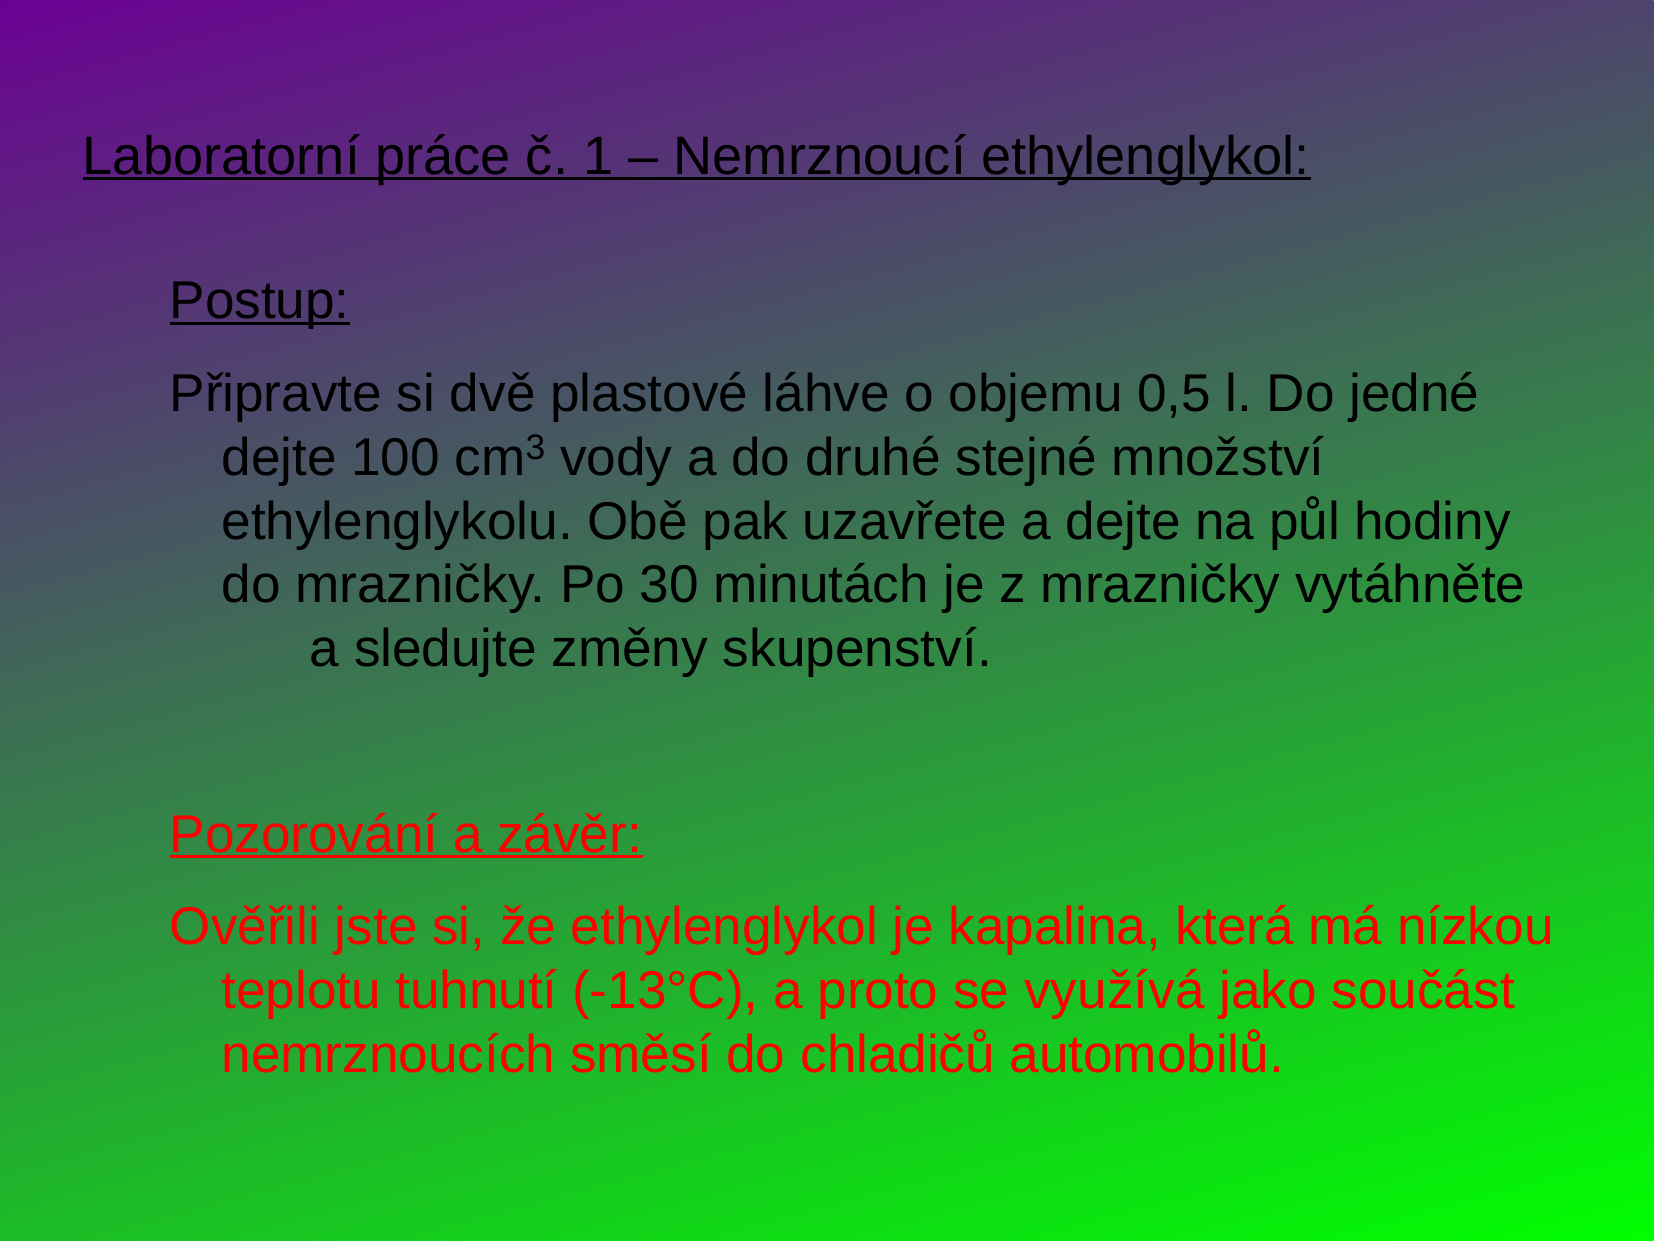

# Laboratorní práce č. 1 – Nemrznoucí ethylenglykol:
Postup:
Připravte si dvě plastové láhve o objemu 0,5 l. Do jedné dejte 100 cm3 vody a do druhé stejné množství ethylenglykolu. Obě pak uzavřete a dejte na půl hodiny do mrazničky. Po 30 minutách je z mrazničky vytáhněte a sledujte změny skupenství.
Pozorování a závěr:
Ověřili jste si, že ethylenglykol je kapalina, která má nízkou teplotu tuhnutí (-13°C), a proto se využívá jako součást nemrznoucích směsí do chladičů automobilů.